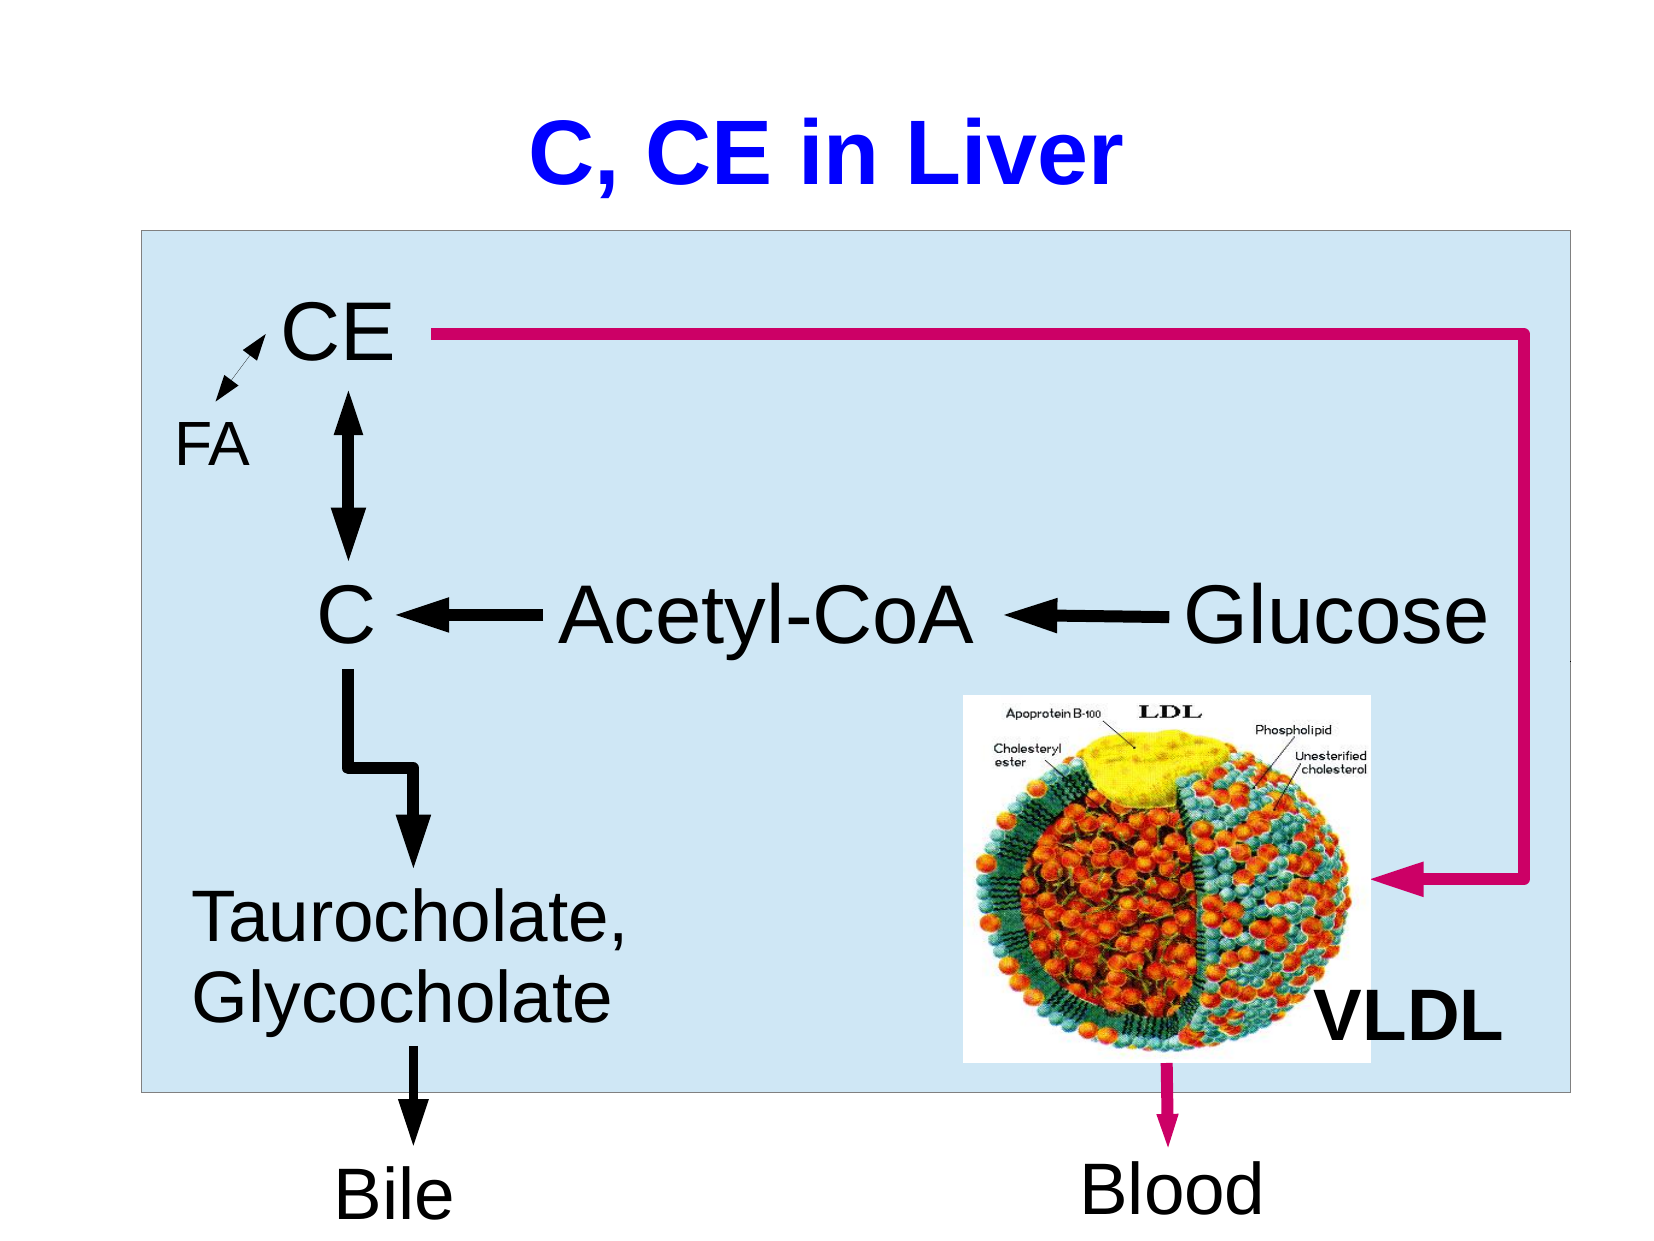

# C, CE in Liver
CE
FA
C
Acetyl-CoA
Glucose
Taurocholate,
Glycocholate
VLDL
Blood
Bile